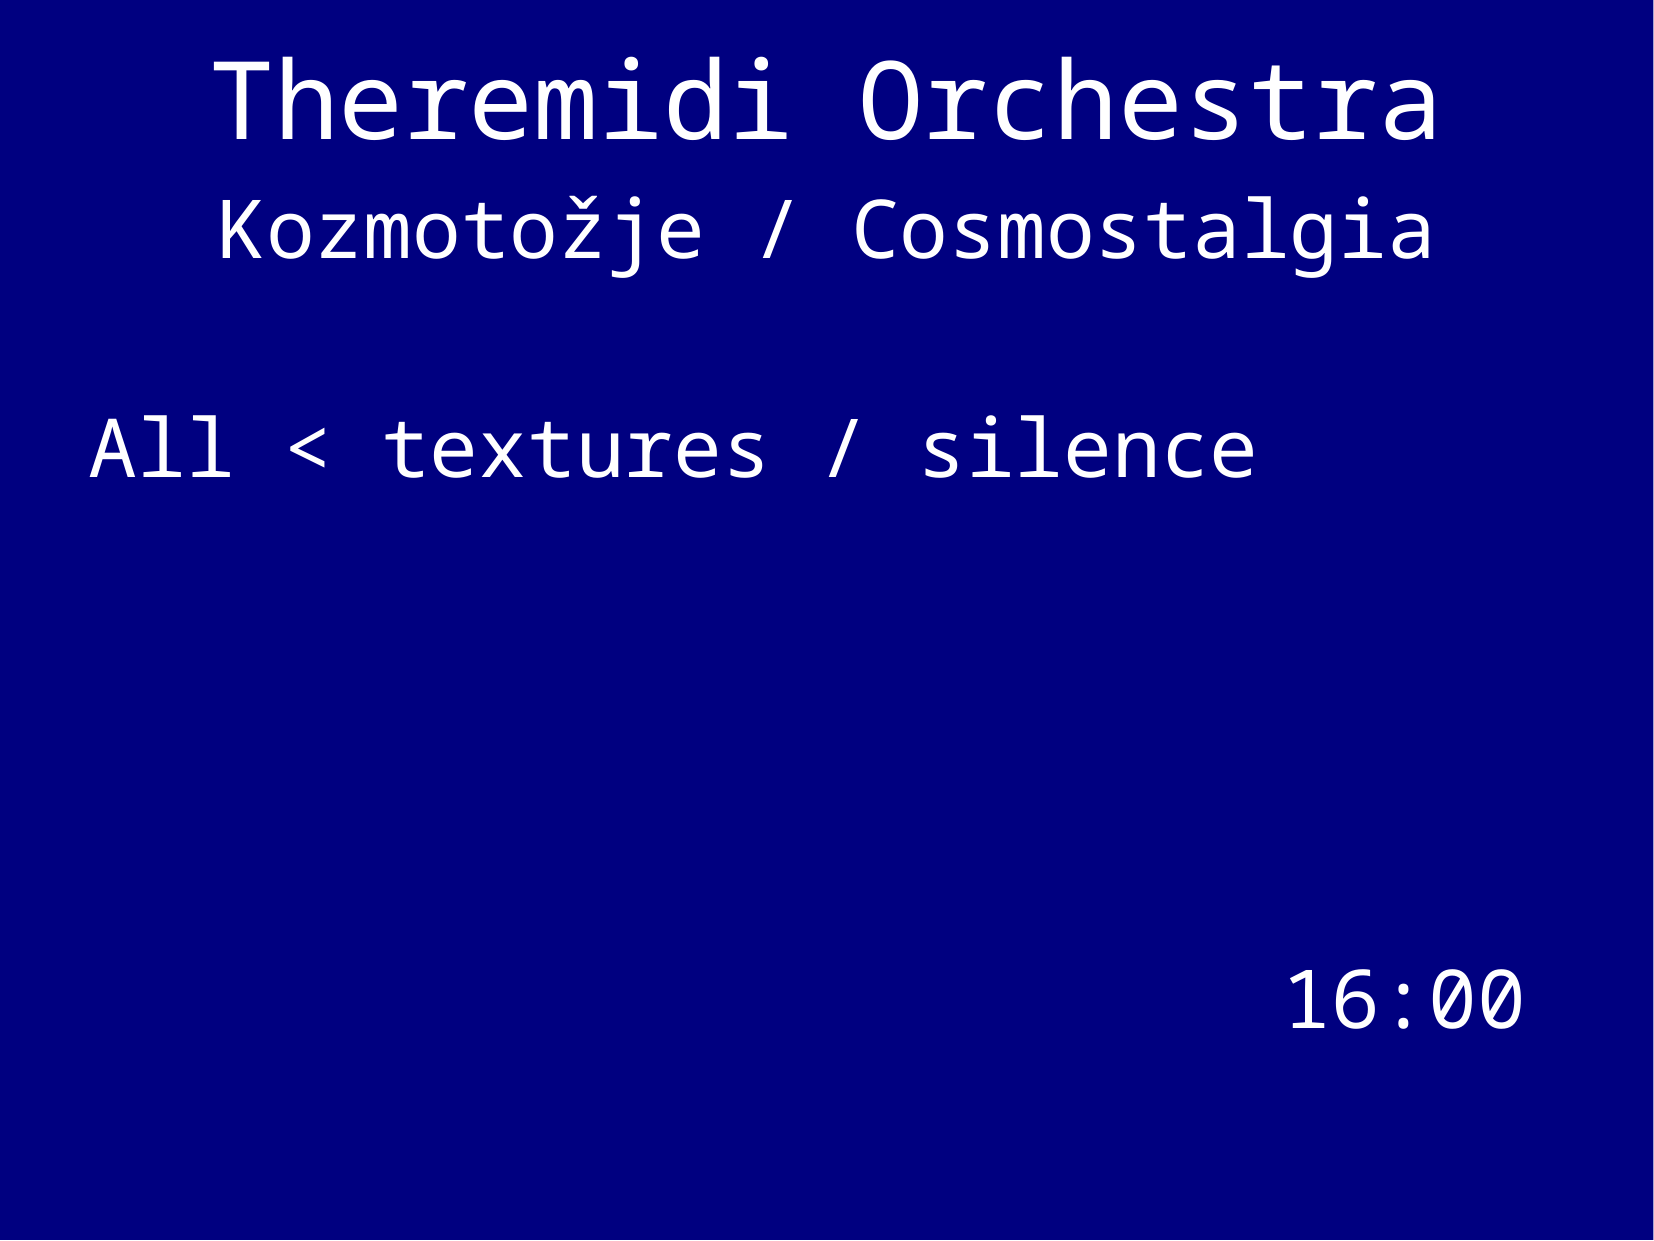

# Theremidi Orchestra Kozmotožje / Cosmostalgia
All < textures / silence
16:00